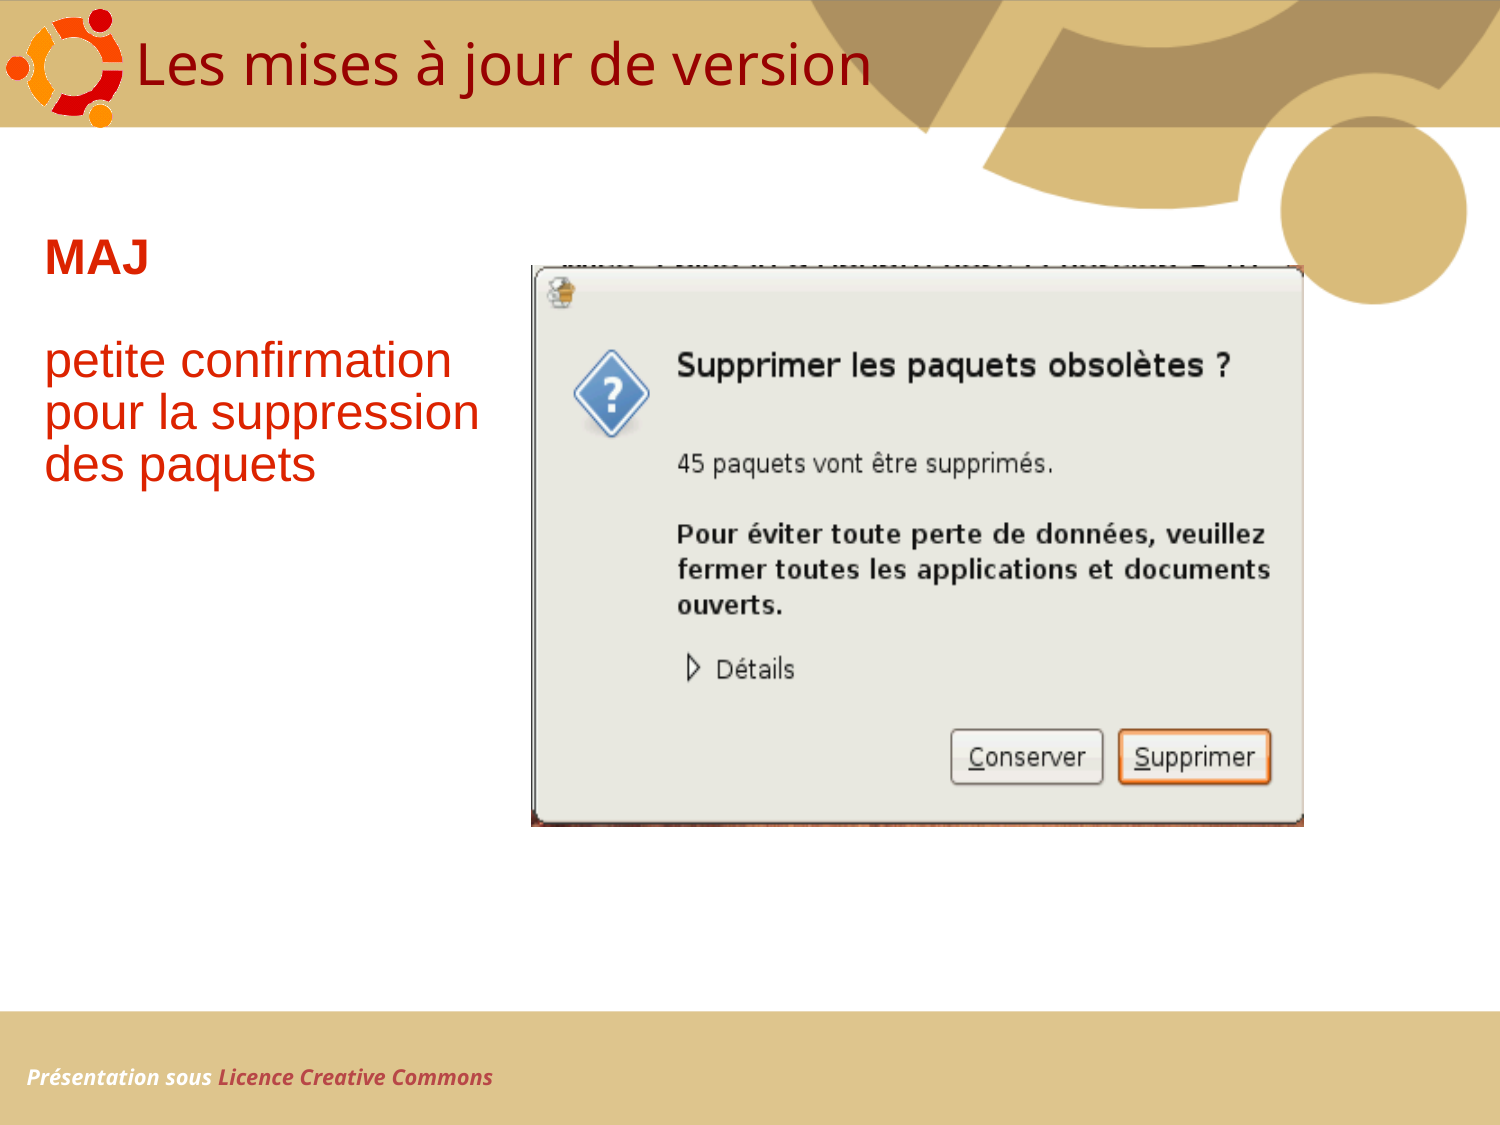

# Les mises à jour de version
MAJ
petite confirmation pour la suppression des paquets